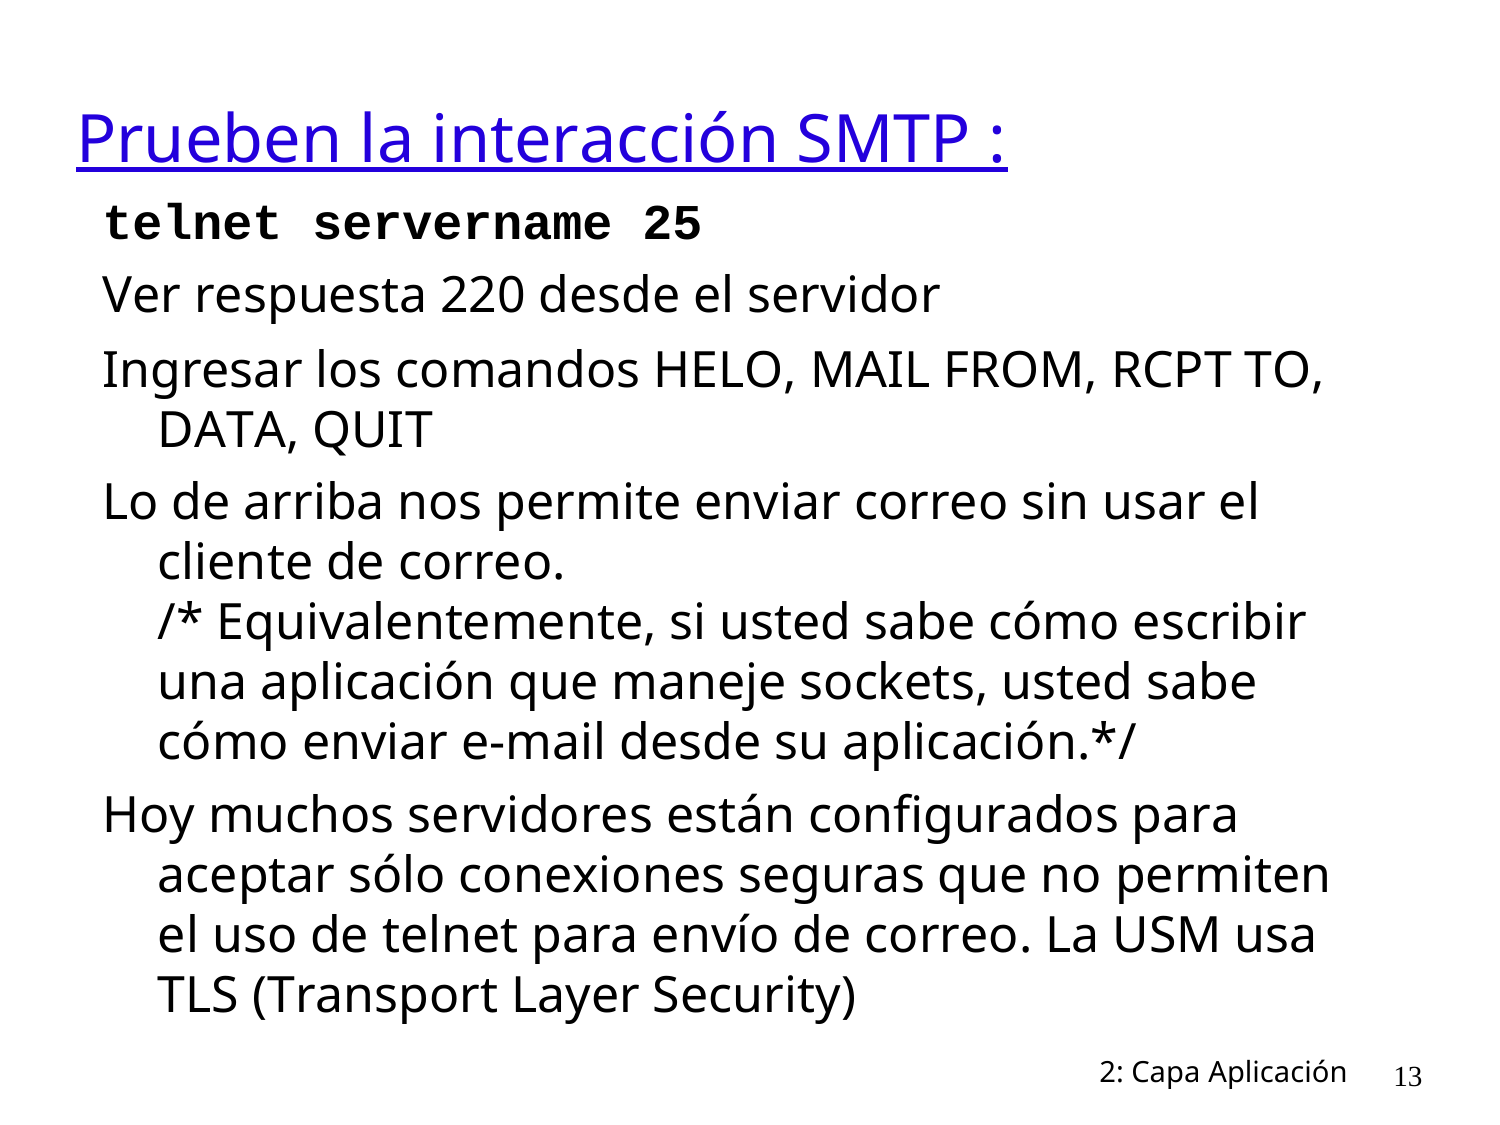

Prueben la interacción SMTP :
telnet servername 25
Ver respuesta 220 desde el servidor
Ingresar los comandos HELO, MAIL FROM, RCPT TO, DATA, QUIT
Lo de arriba nos permite enviar correo sin usar el cliente de correo.
/* Equivalentemente, si usted sabe cómo escribir una aplicación que maneje sockets, usted sabe cómo enviar e-mail desde su aplicación.*/
Hoy muchos servidores están configurados para aceptar sólo conexiones seguras que no permiten el uso de telnet para envío de correo. La USM usa TLS (Transport Layer Security)